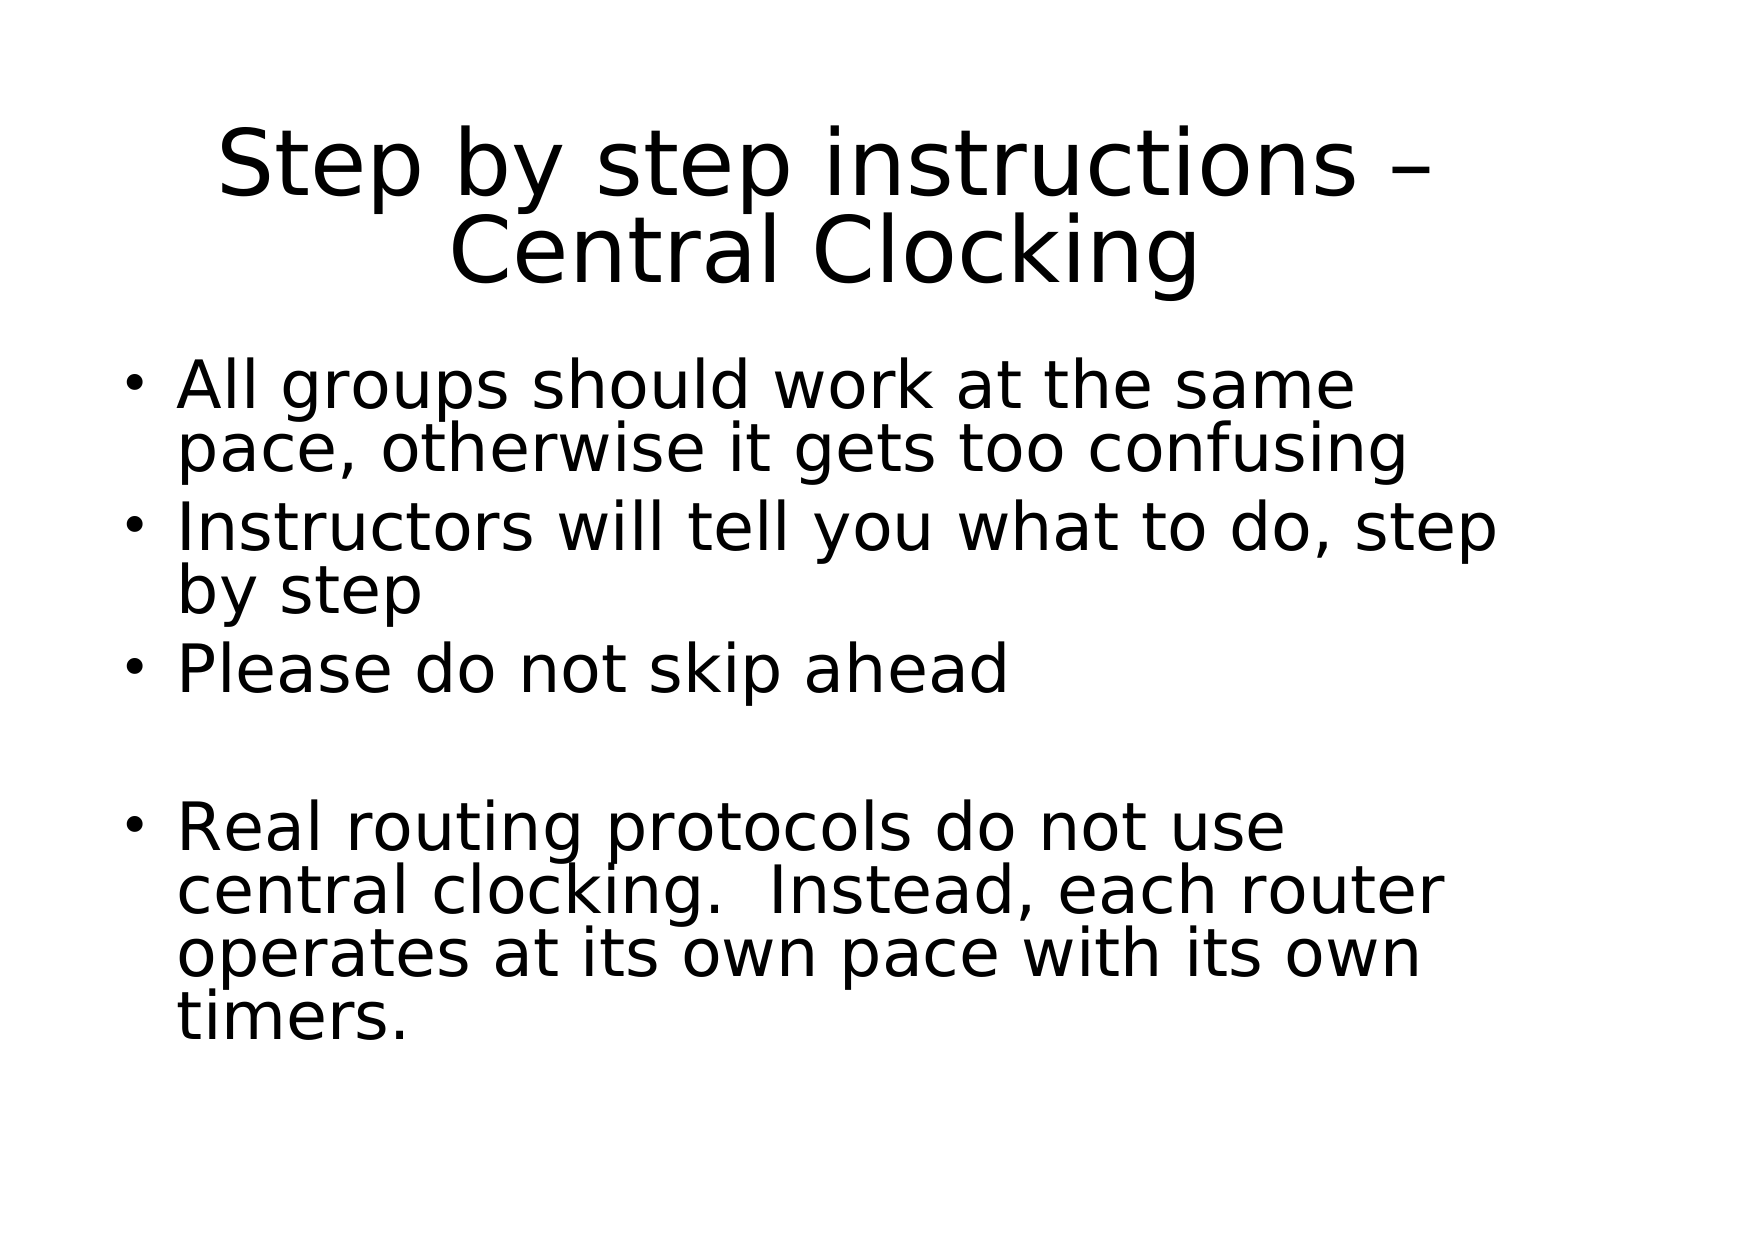

# Step by step instructions – Central Clocking
All groups should work at the same pace, otherwise it gets too confusing
Instructors will tell you what to do, step by step
Please do not skip ahead
Real routing protocols do not use central clocking. Instead, each router operates at its own pace with its own timers.